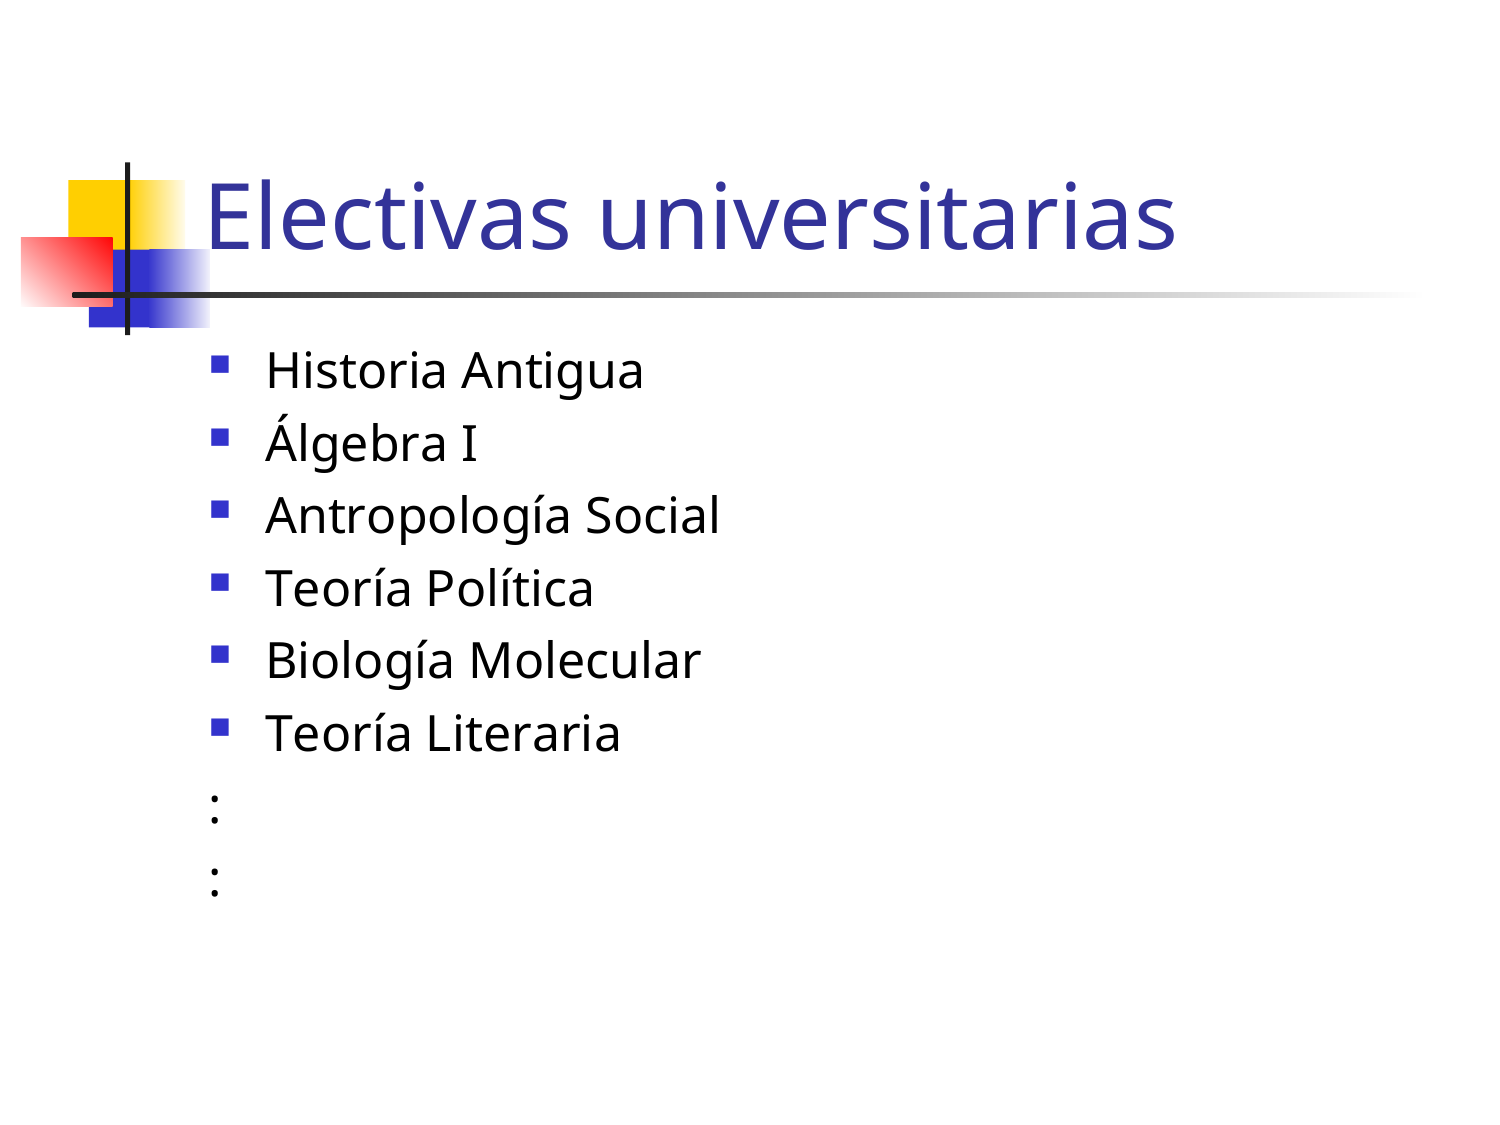

# Electivas universitarias
Historia Antigua
Álgebra I
Antropología Social
Teoría Política
Biología Molecular
Teoría Literaria
:
: